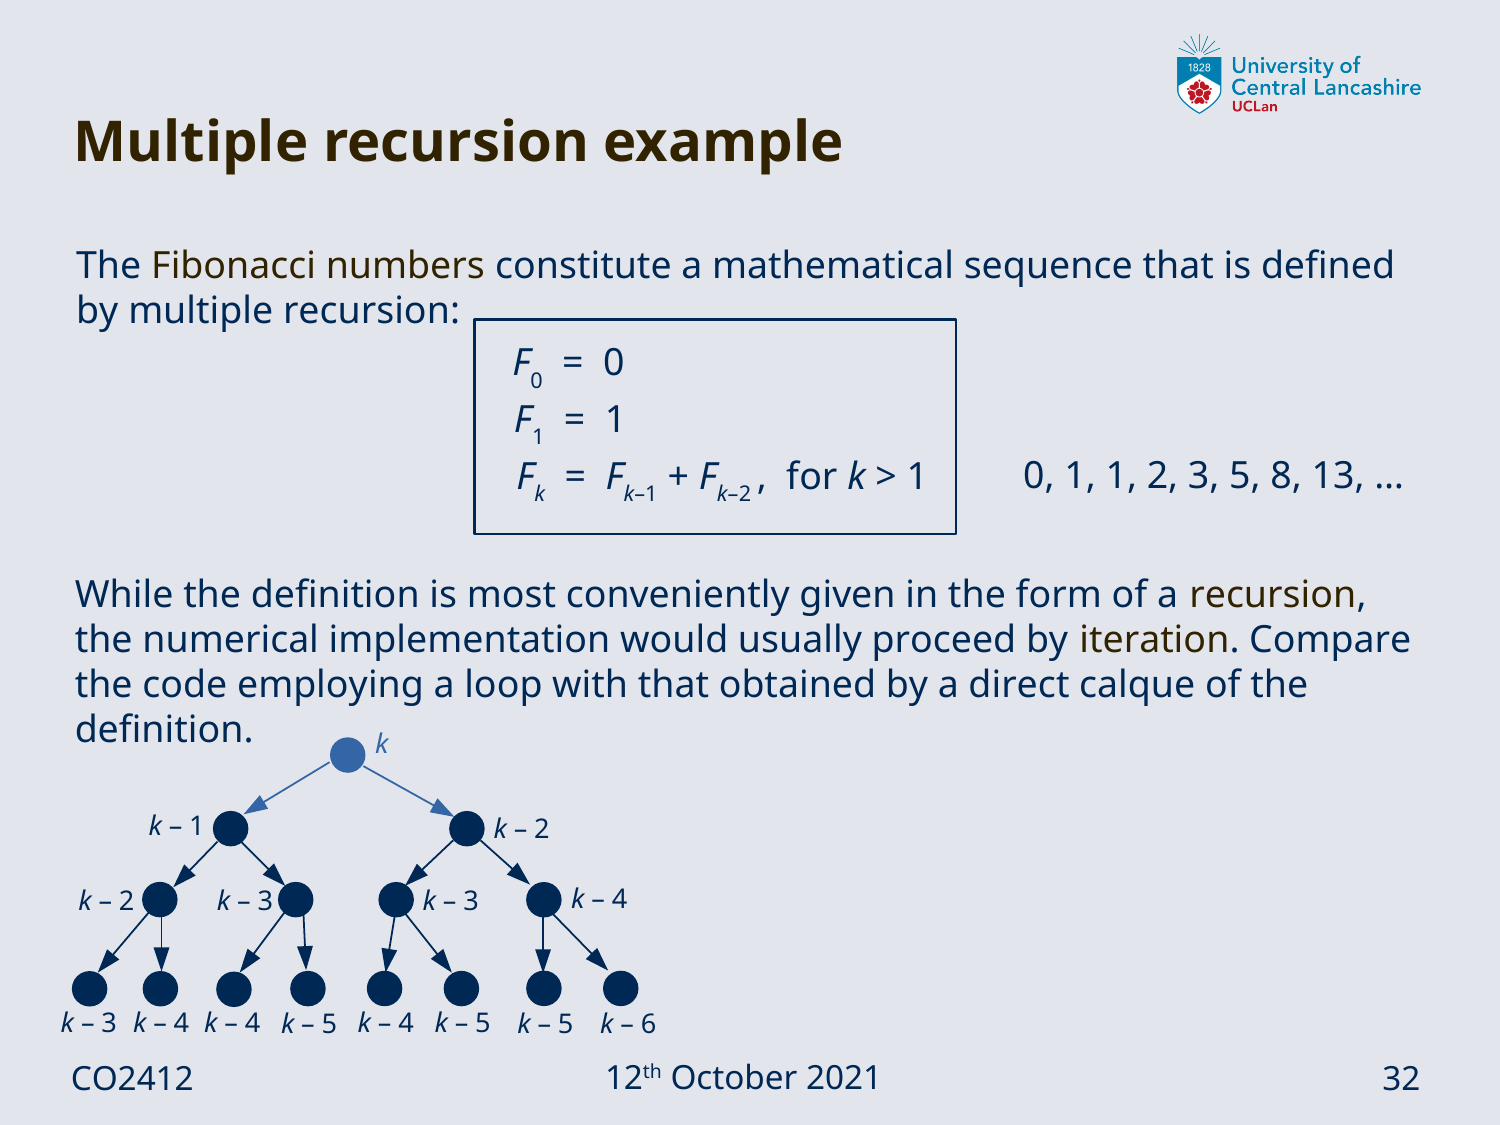

# Multiple recursion example
The Fibonacci numbers constitute a mathematical sequence that is defined by multiple recursion:
F0 = 0
F1 = 1
Fk = Fk–1 + Fk–2 , for k > 1
0, 1, 1, 2, 3, 5, 8, 13, …
While the definition is most conveniently given in the form of a recursion, the numerical implementation would usually proceed by iteration. Compare the code employing a loop with that obtained by a direct calque of the definition.
k
k – 1
k – 2
k – 4
k – 2
k – 3
k – 3
k – 3
k – 4
k – 4
k – 4
k – 5
k – 5
k – 5
k – 6